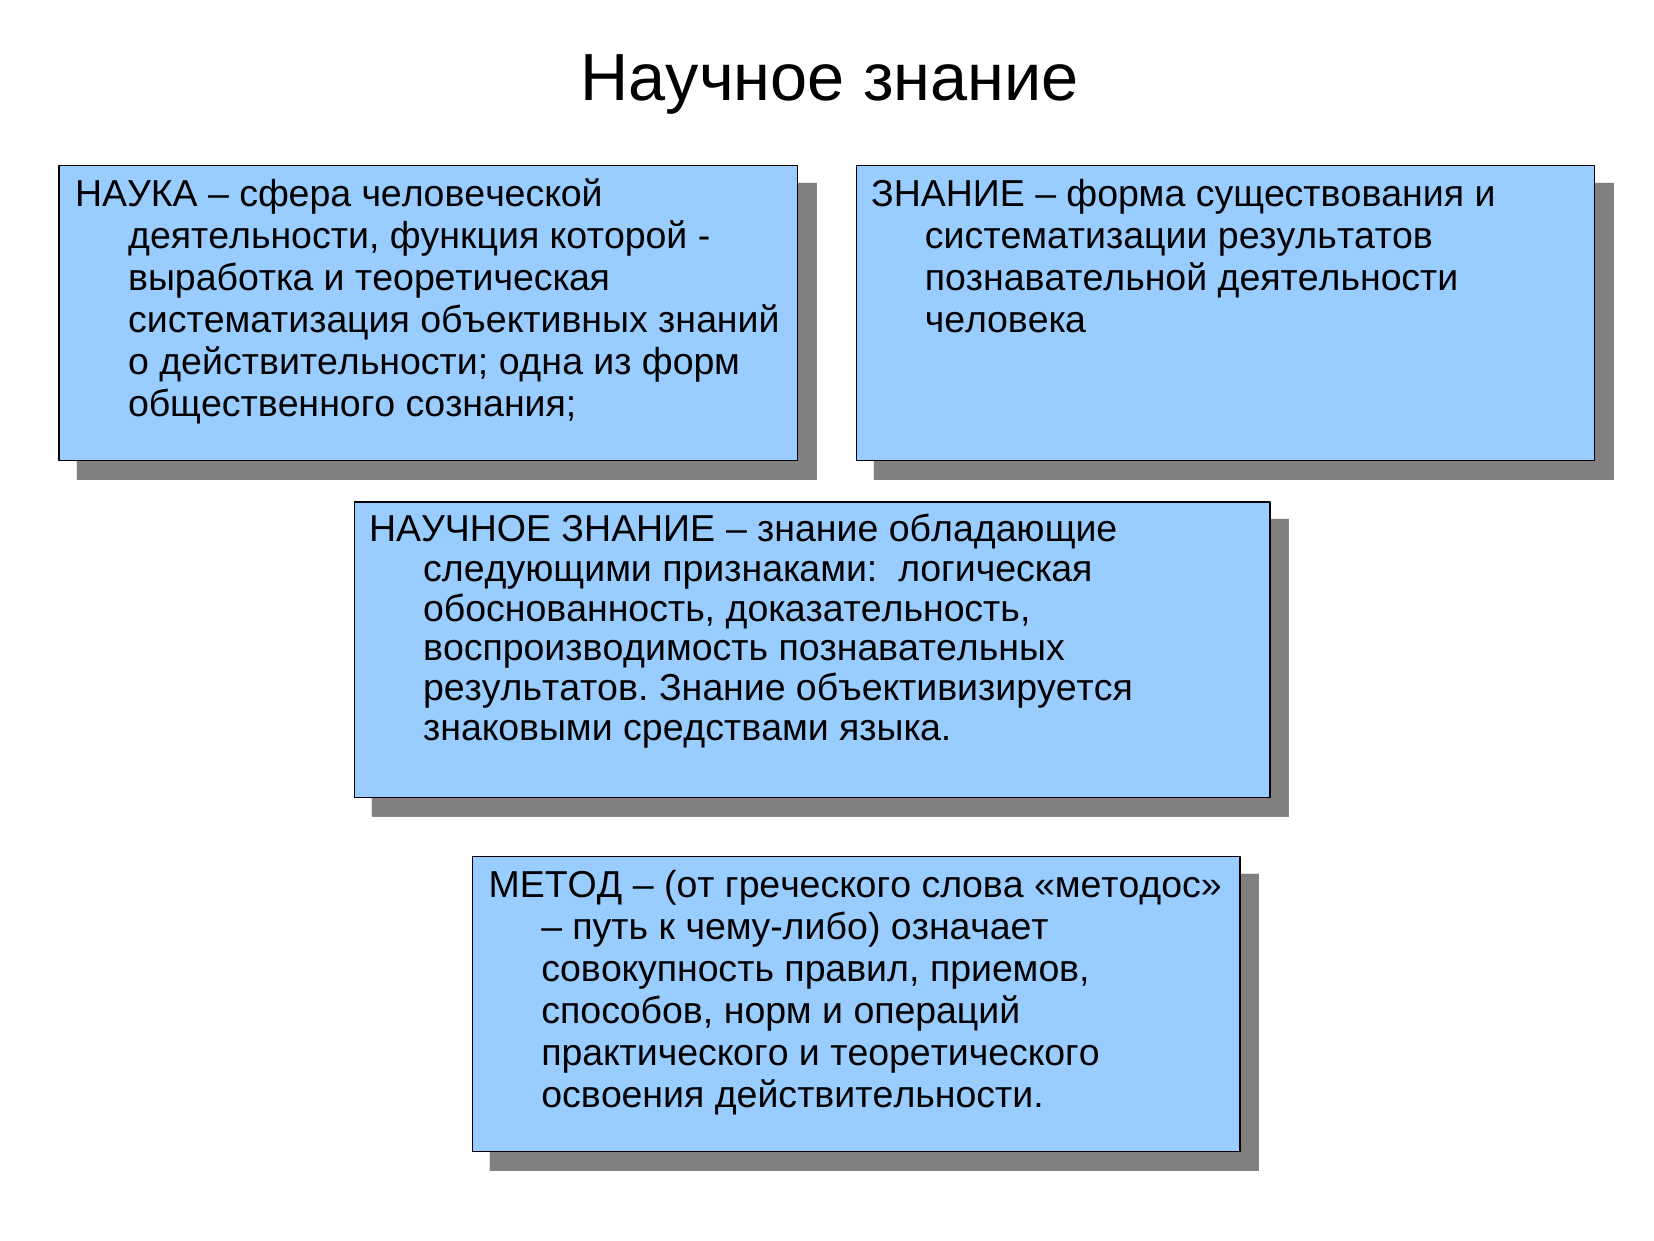

Научное знание
НАУКА – сфера человеческой деятельности, функция которой - выработка и теоретическая систематизация объективных знаний о действительности; одна из форм общественного сознания;
ЗНАНИЕ – форма существования и систематизации результатов познавательной деятельности человека
НАУЧНОЕ ЗНАНИЕ – знание обладающие следующими признаками: логическая обоснованность, доказательность, воспроизводимость познавательных результатов. Знание объективизируется знаковыми средствами языка.
МЕТОД – (от греческого слова «методос» – путь к чему-либо) означает совокупность правил, приемов, способов, норм и операций практического и теоретического освоения действительности.